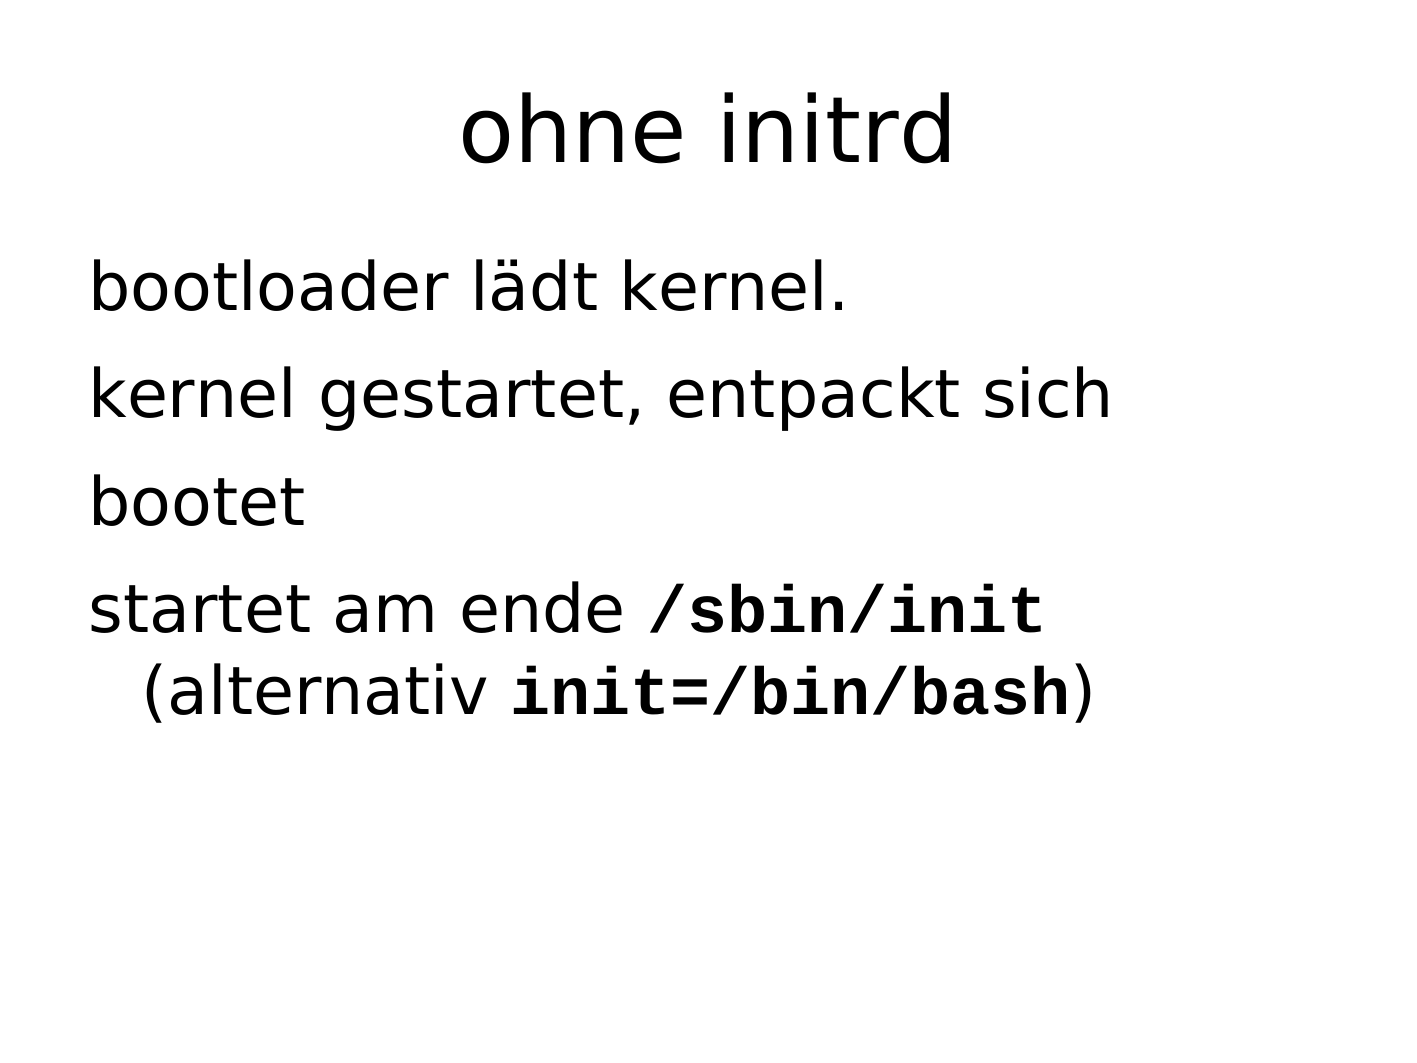

# ohne initrd
bootloader lädt kernel.
kernel gestartet, entpackt sich
bootet
startet am ende /sbin/init (alternativ init=/bin/bash)